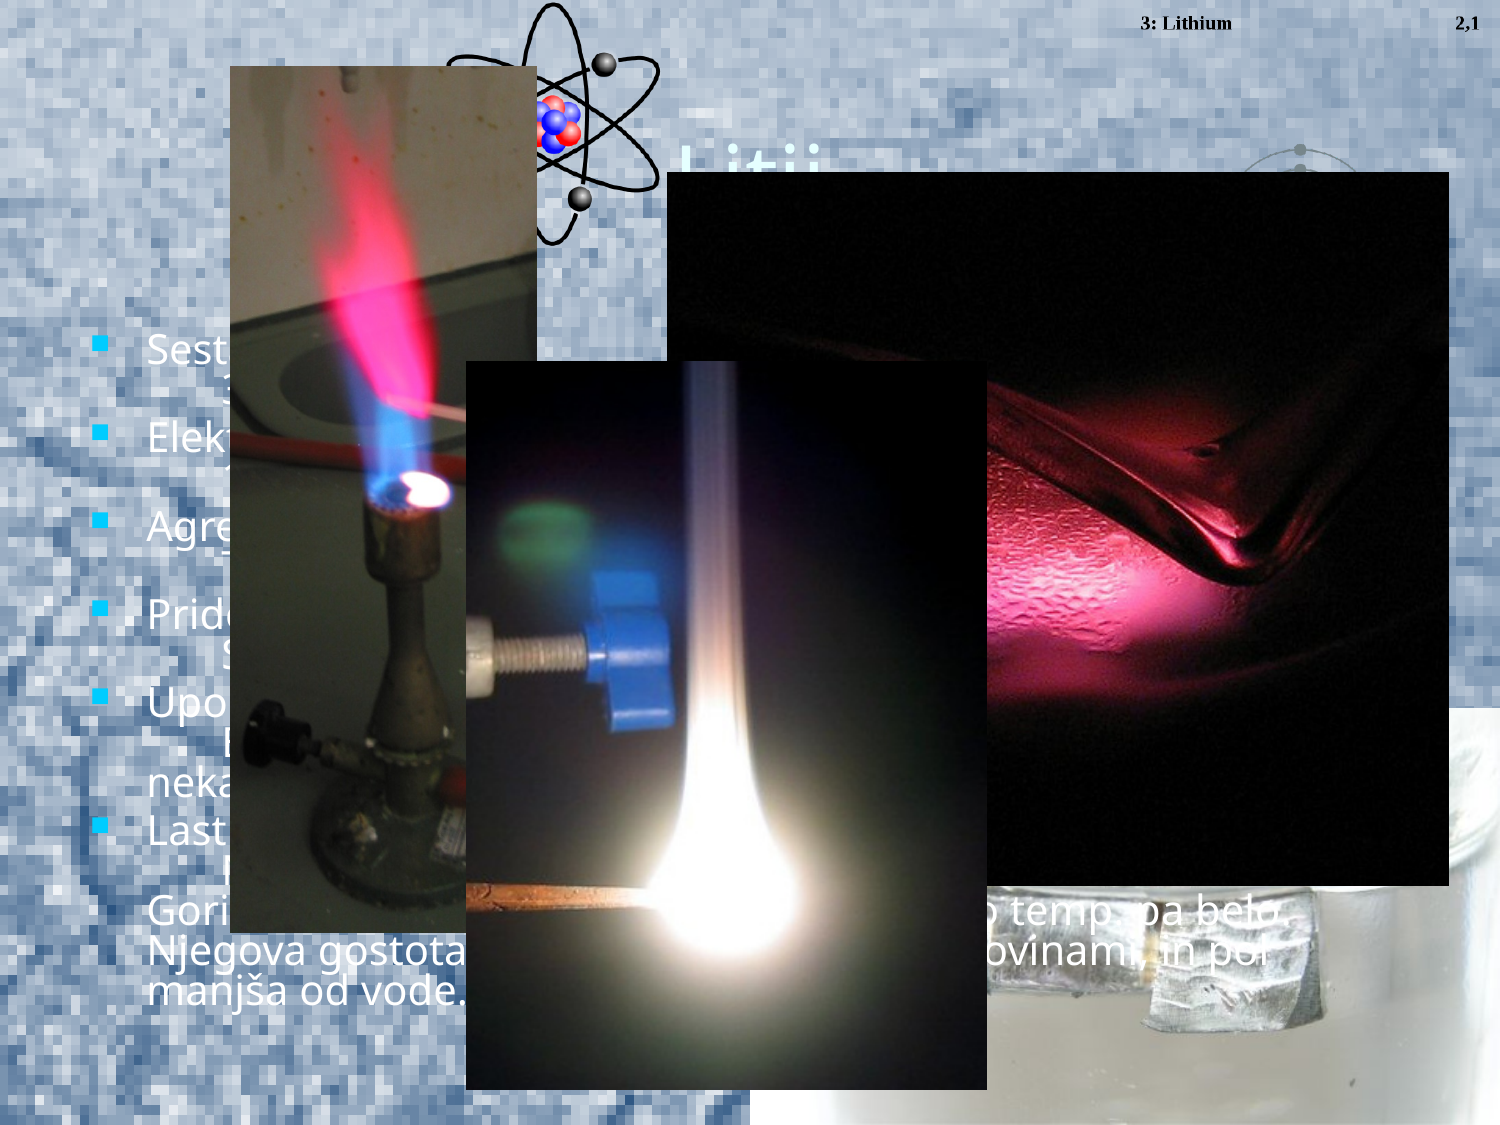

# Litij
Sestava:
	3protoni, 3elektroni, 4nevtroni
Elektronska konfiguracija:
	1s², 2s
Agregatno stanje (Pri standardnih pogojih):
	Trdno -> Mehek, srebrnobele barve.
Pridobivanje:
	Suha slana jezera in iz različnih mineralov.
Uporaba:
	Baterije, prenos toplote(kot zlitina), stabilizator počutja v nekaterih zdravilih.
Lastnosti:
	Najlažja kovina, ki oksidira in potemni na zraku in v vodi. Gori z karminsko rdečim plamenom, z večjo temp. pa belo. Njegova gostota je najmanjša med vsemi kovinami, in pol manjša od vode.